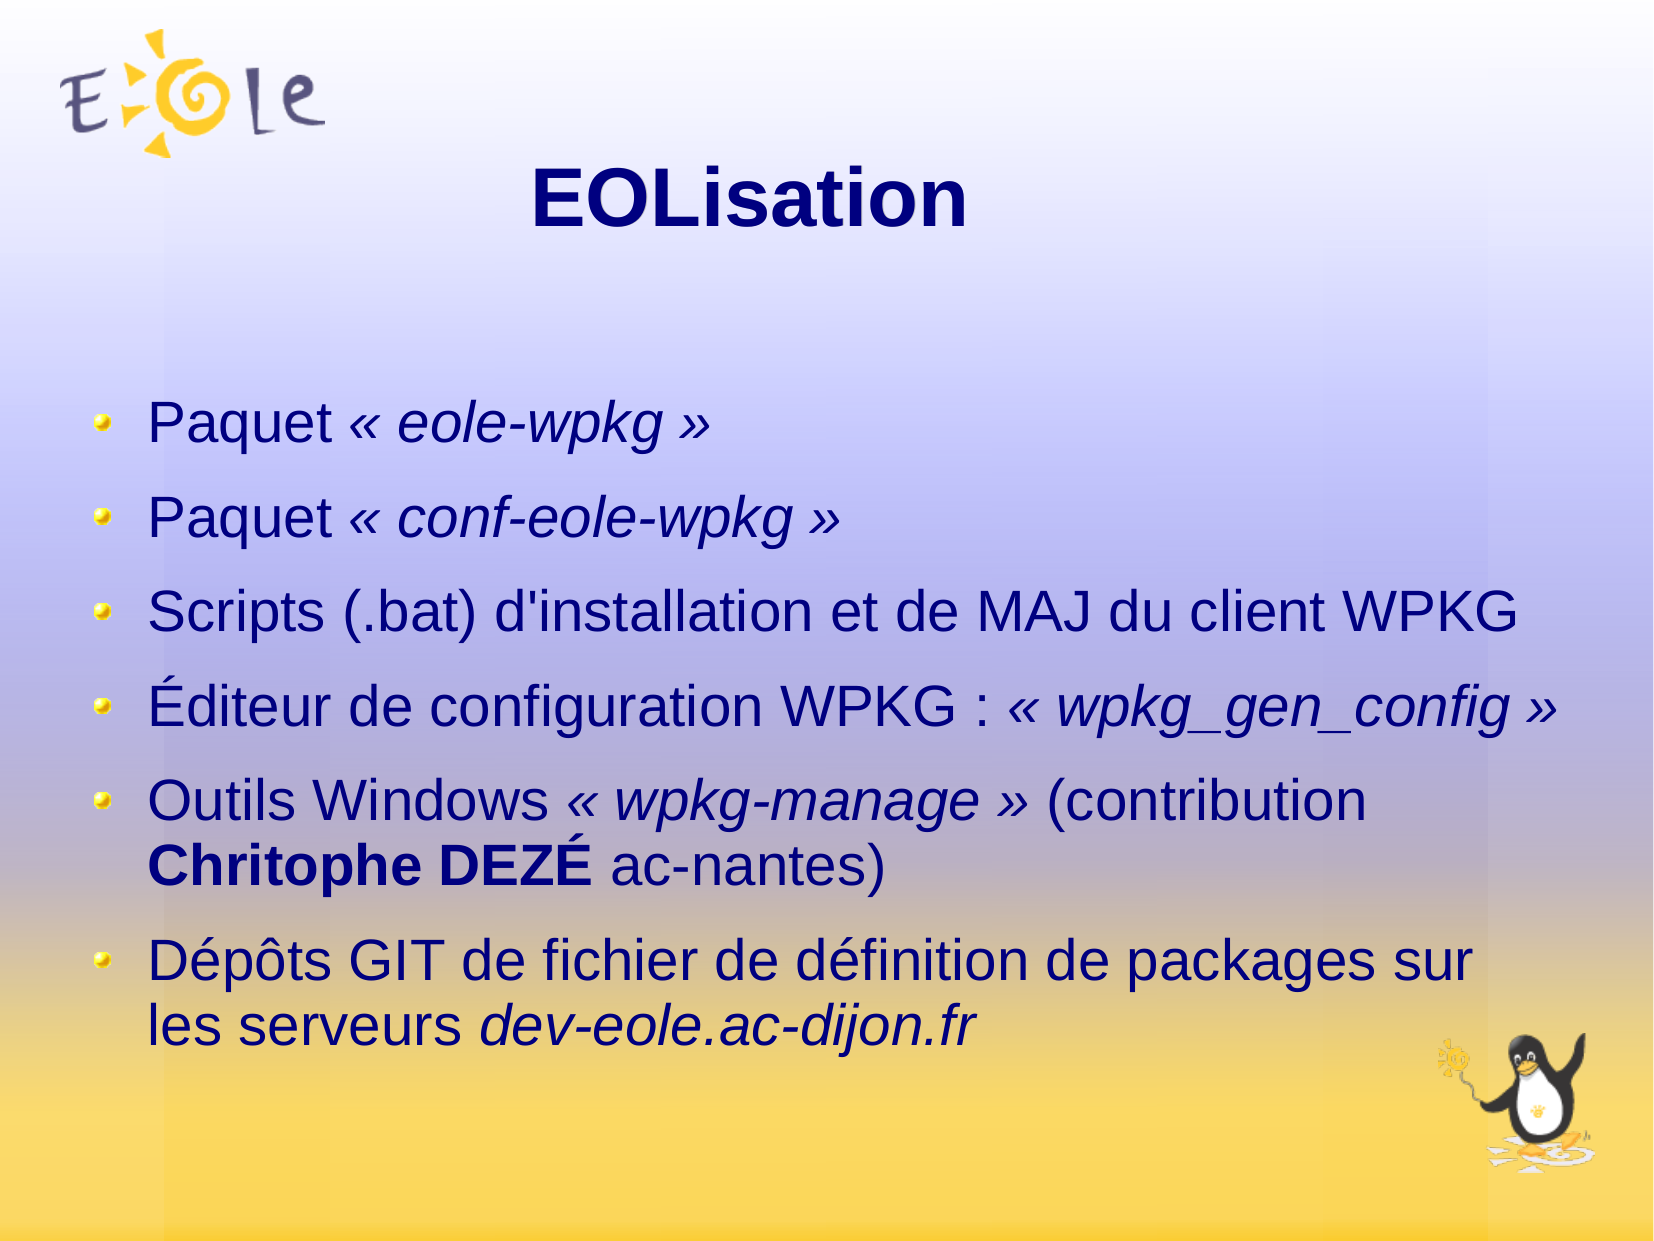

EOLisation
# Paquet « eole-wpkg »
Paquet « conf-eole-wpkg »
Scripts (.bat) d'installation et de MAJ du client WPKG
Éditeur de configuration WPKG : « wpkg_gen_config »
Outils Windows « wpkg-manage » (contribution Chritophe DEZÉ ac-nantes)
Dépôts GIT de fichier de définition de packages sur les serveurs dev-eole.ac-dijon.fr